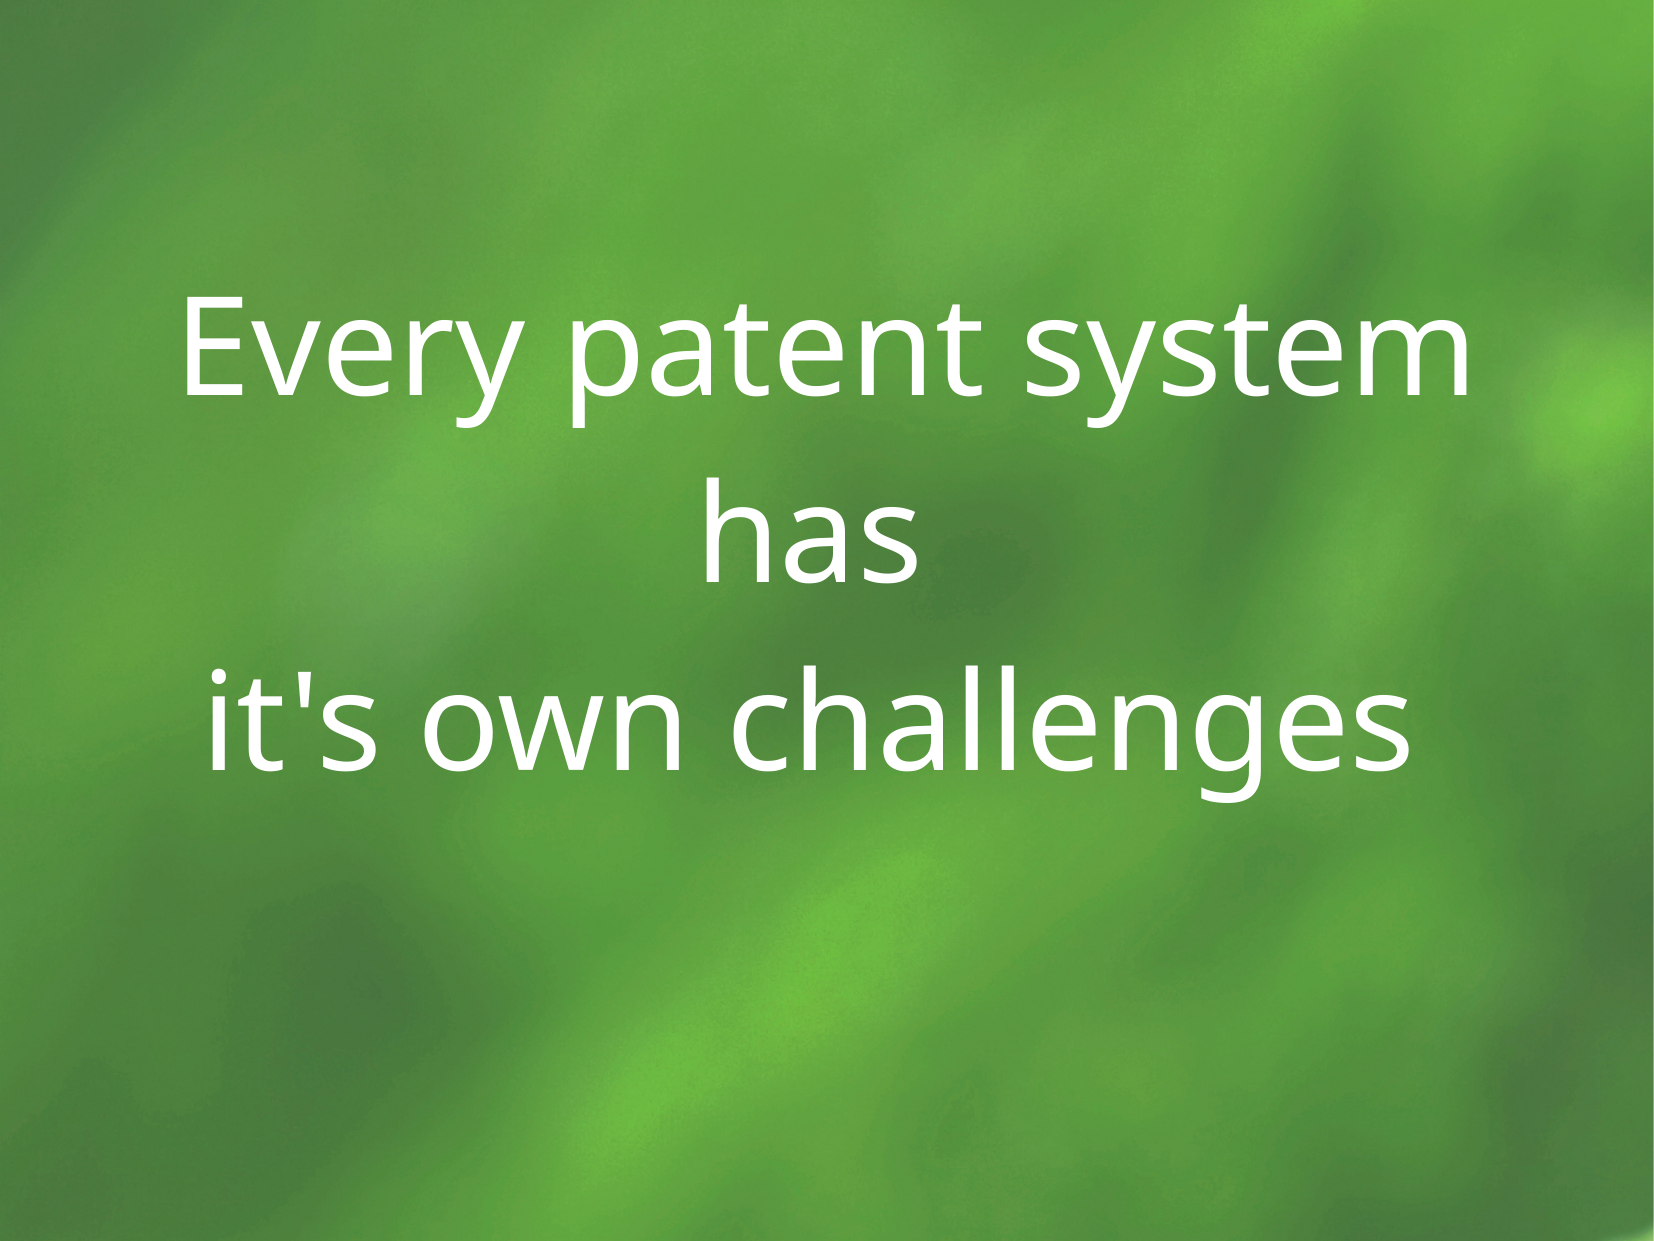

# Every patent system has
it's own challenges